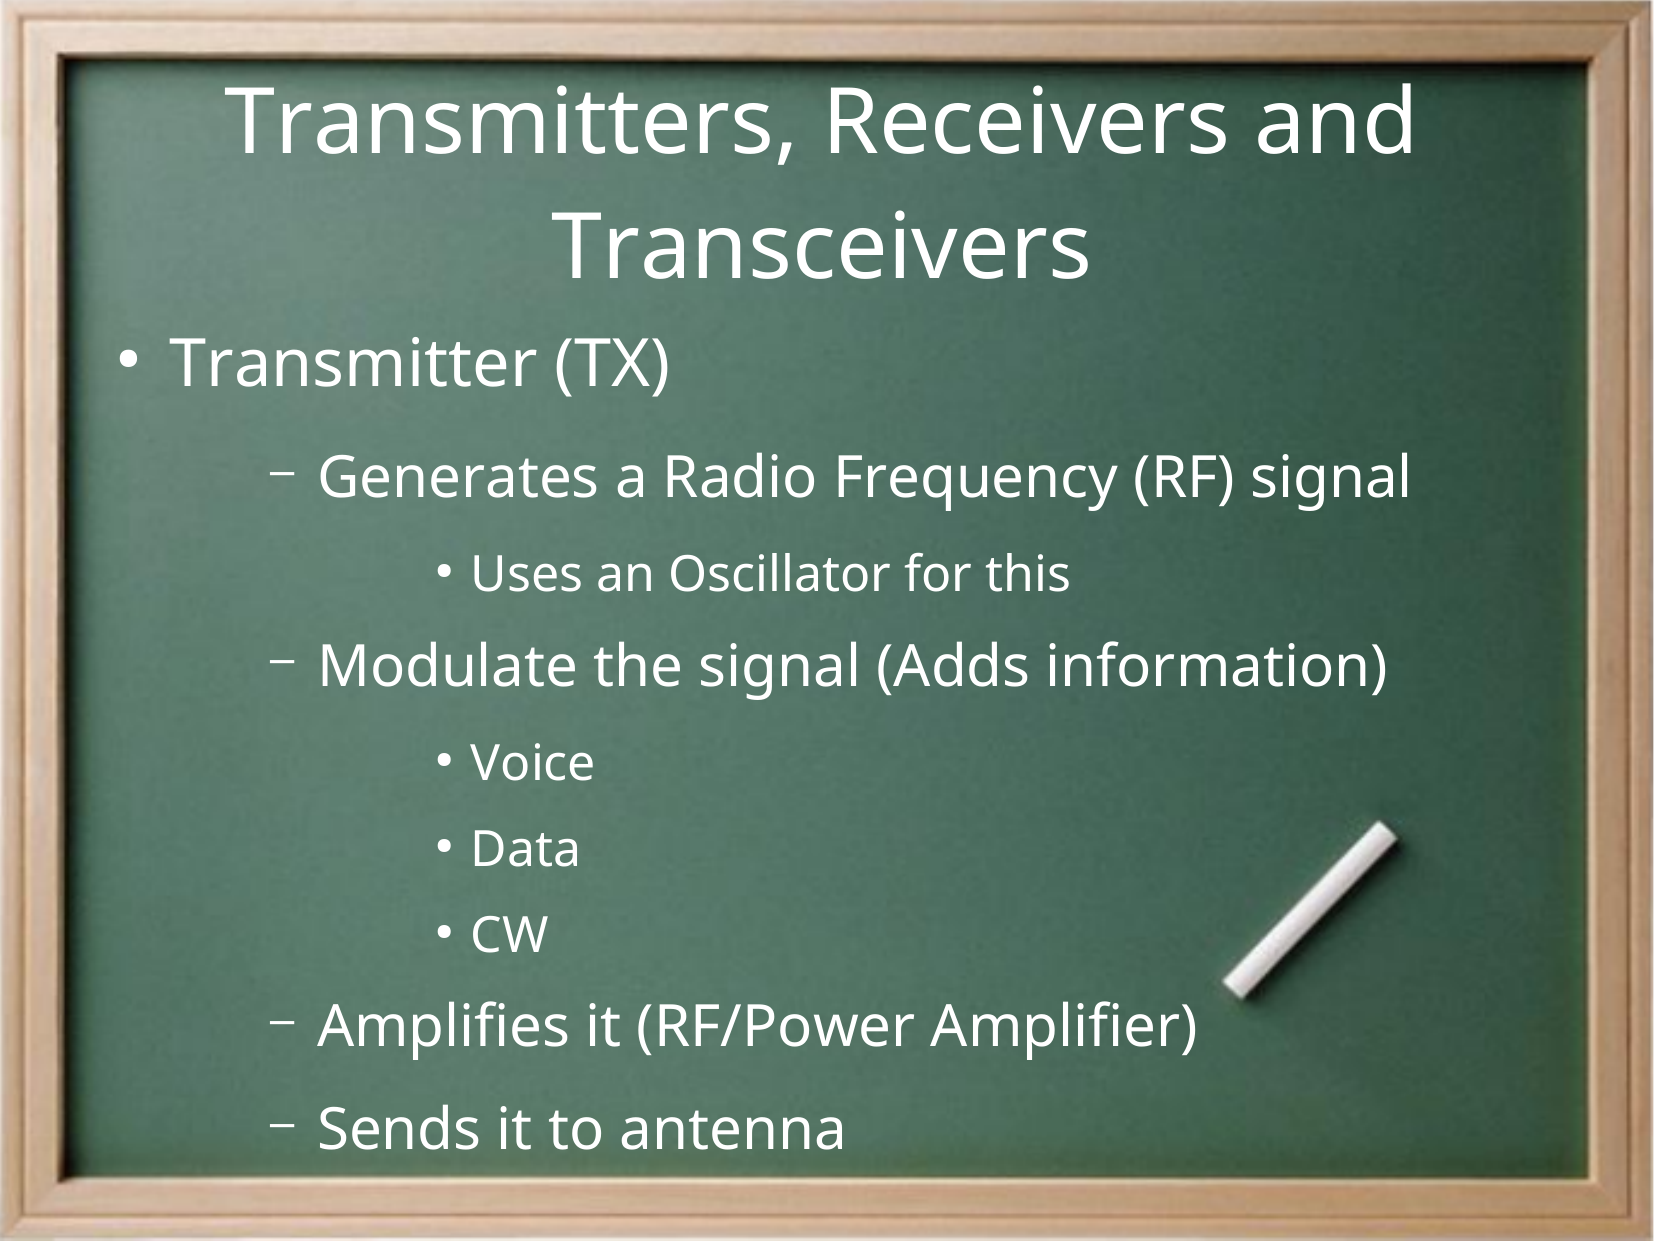

# Transmitters, Receivers and Transceivers
Transmitter (TX)
Generates a Radio Frequency (RF) signal
Uses an Oscillator for this
Modulate the signal (Adds information)
Voice
Data
CW
Amplifies it (RF/Power Amplifier)
Sends it to antenna